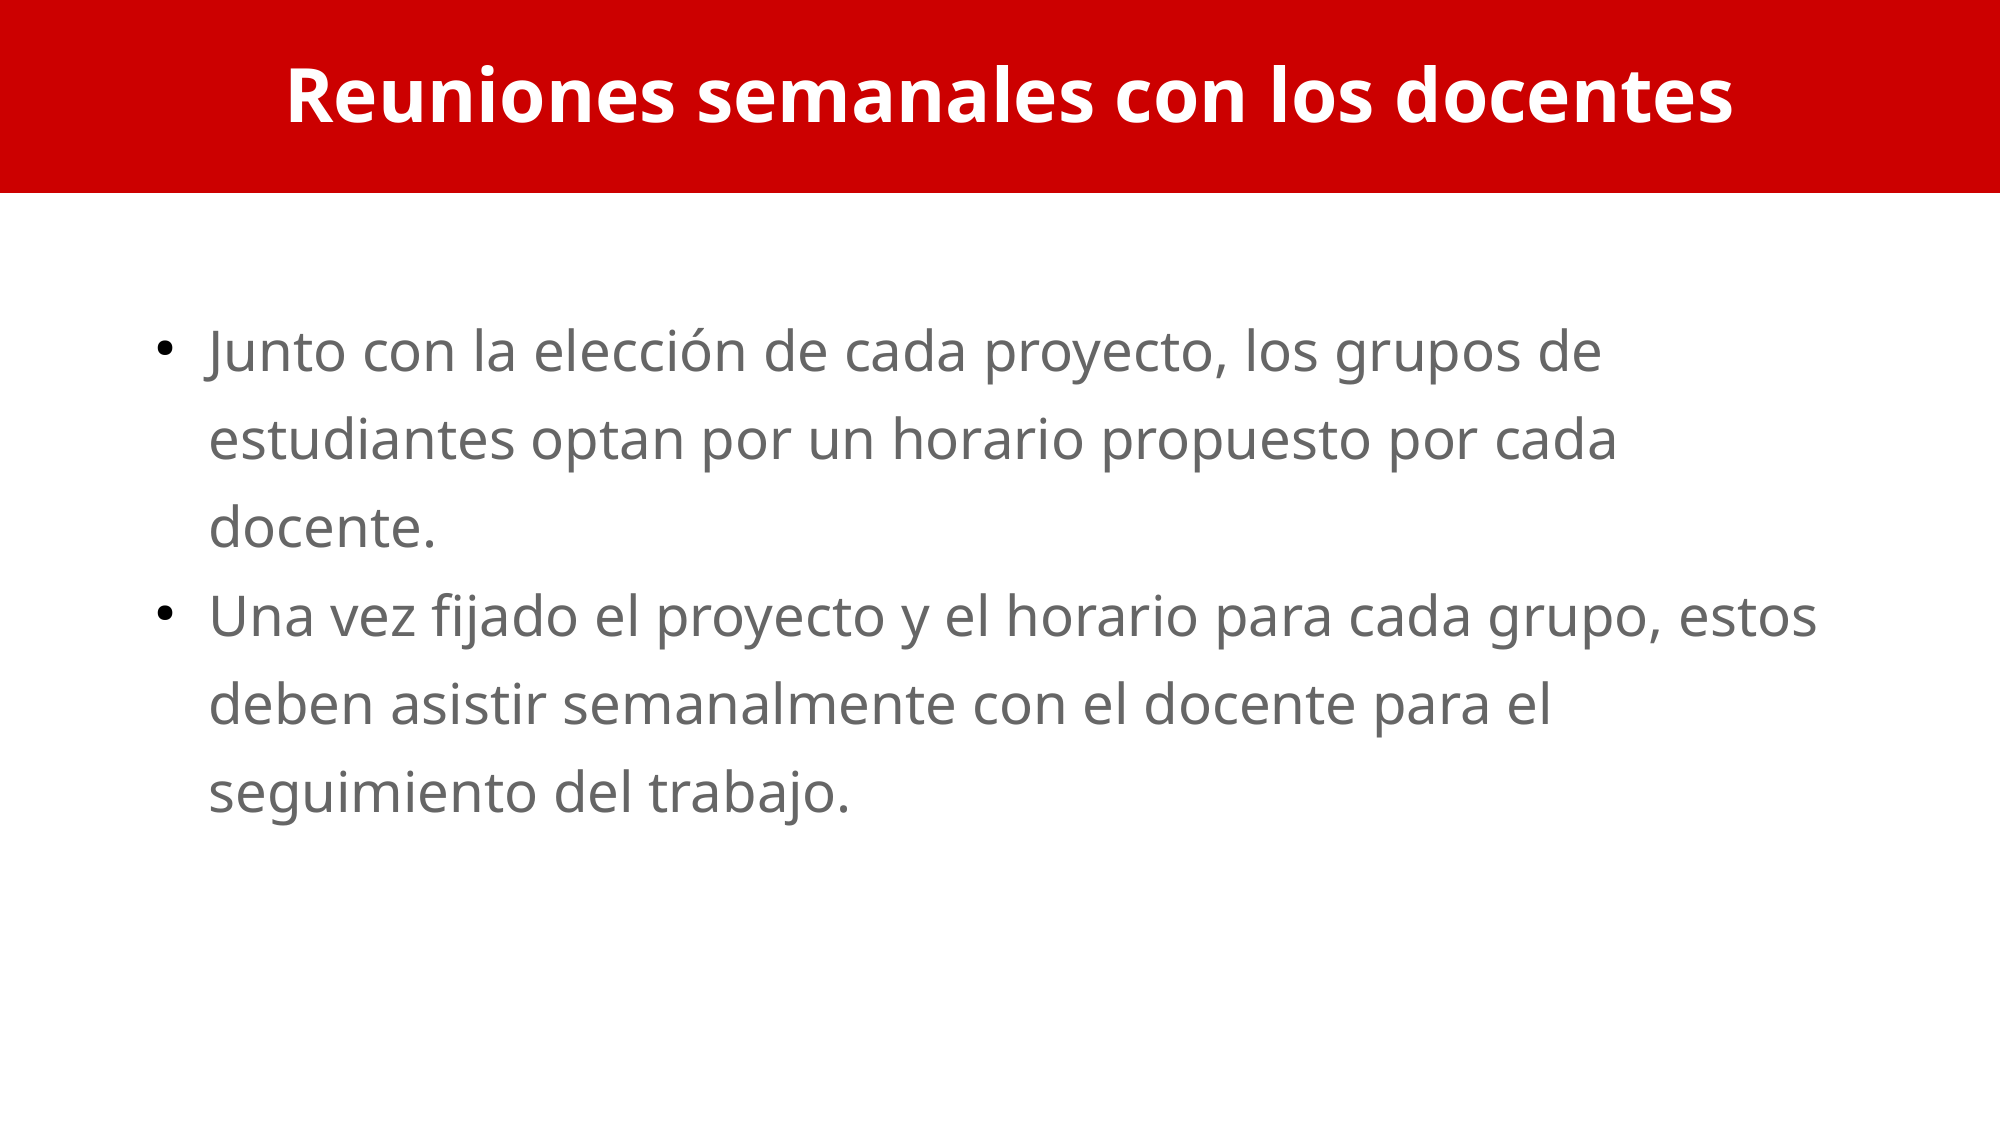

# Reuniones semanales con los docentes
Junto con la elección de cada proyecto, los grupos de estudiantes optan por un horario propuesto por cada docente.
Una vez fijado el proyecto y el horario para cada grupo, estos deben asistir semanalmente con el docente para el seguimiento del trabajo.